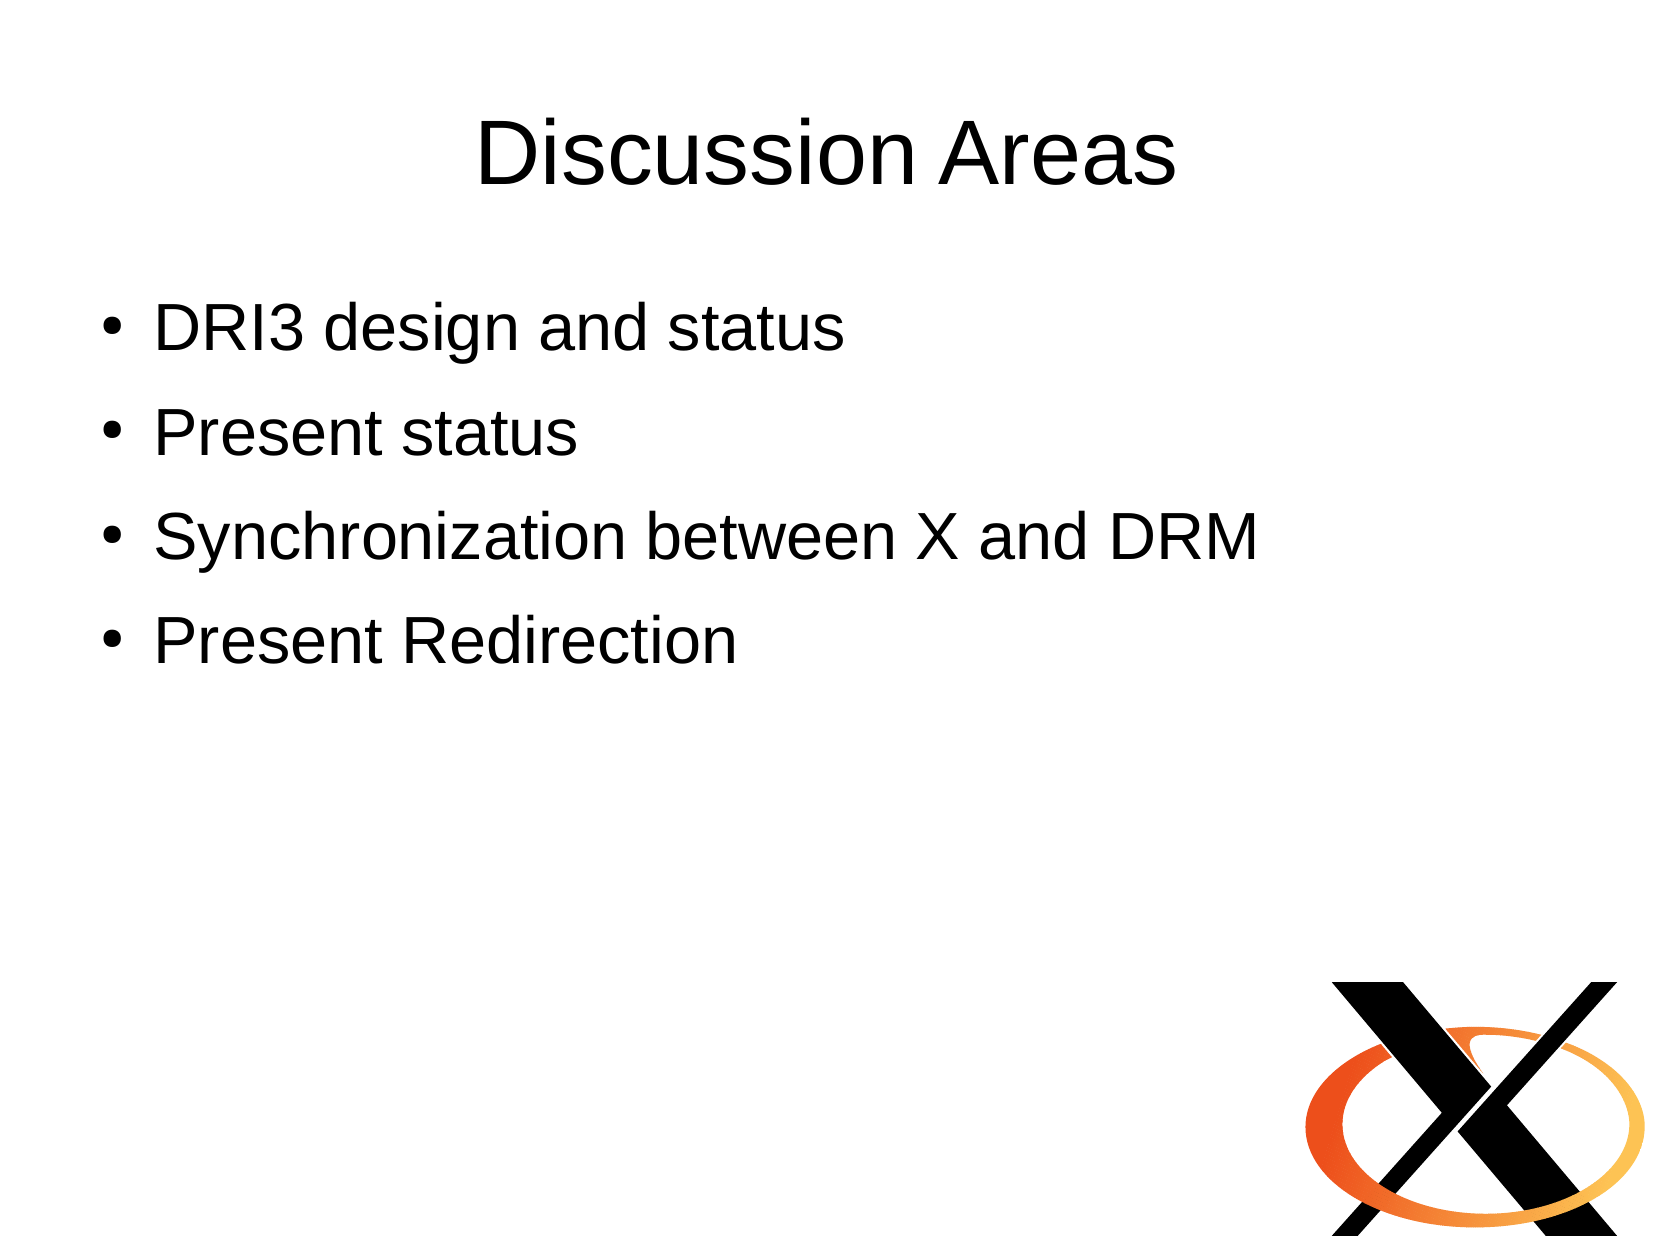

# Discussion Areas
DRI3 design and status
Present status
Synchronization between X and DRM
Present Redirection